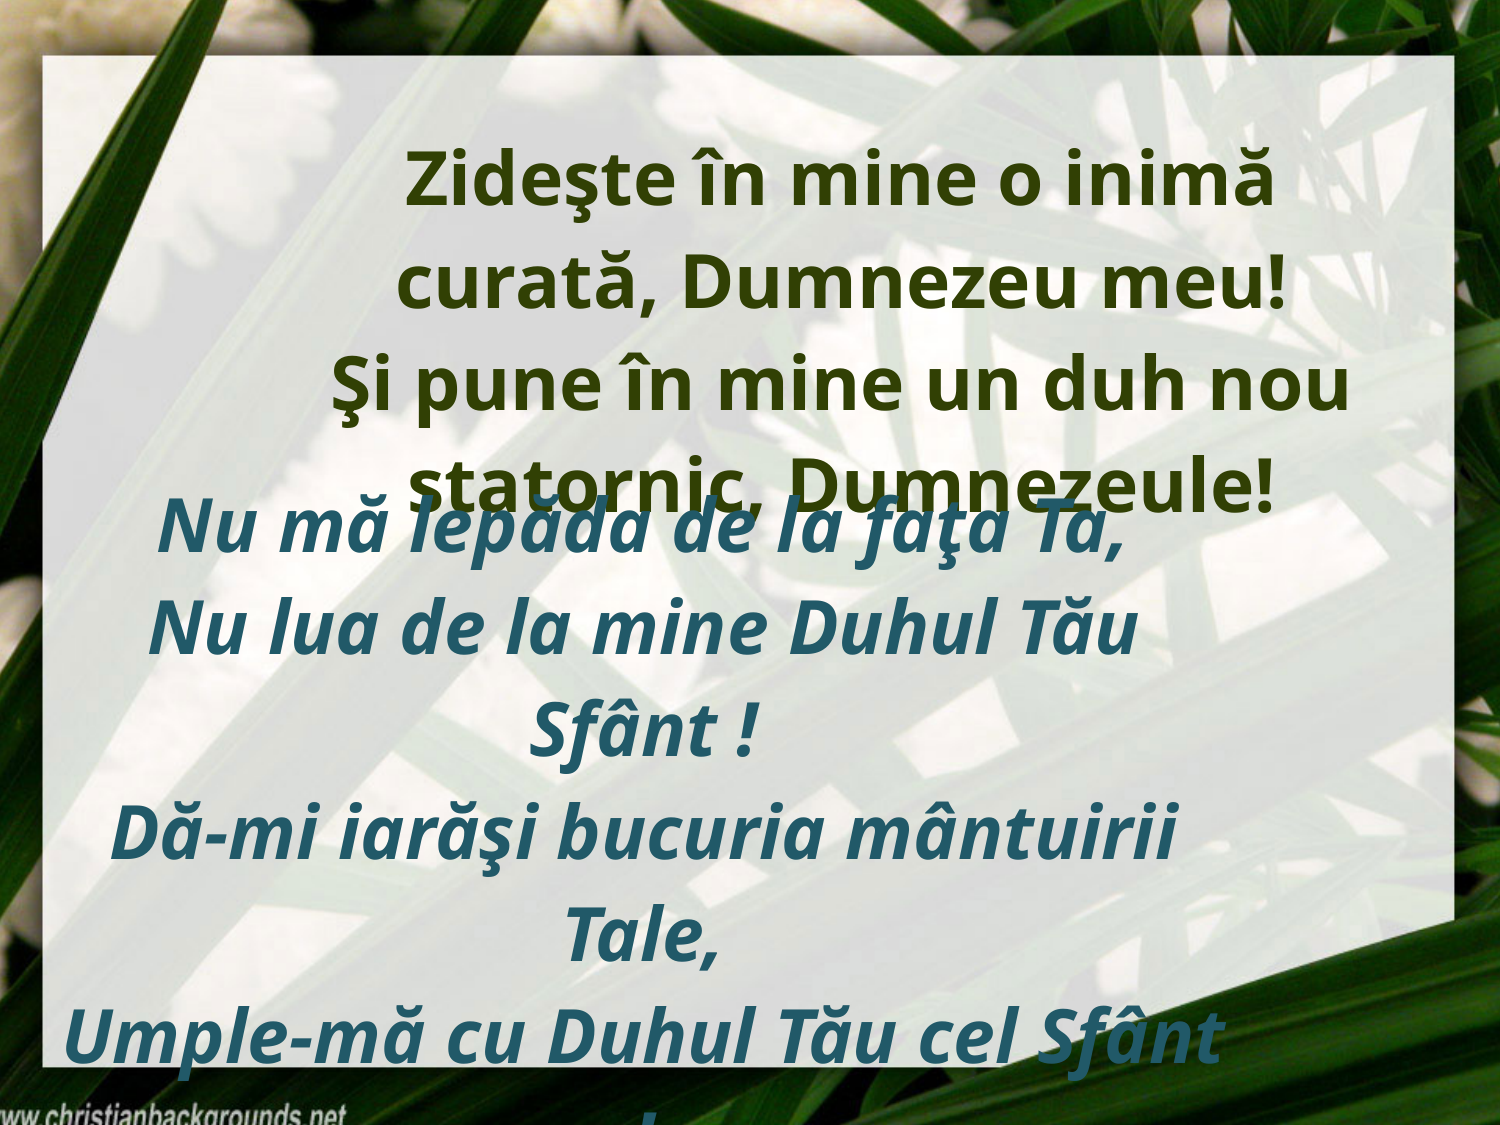

Zideşte în mine o inimă
curată, Dumnezeu meu!
Şi pune în mine un duh nou
statornic, Dumnezeule!
Nu mă lepăda de la faţa Ta,
Nu lua de la mine Duhul Tău Sfânt !
Dă-mi iarăşi bucuria mântuirii Tale,
Umple-mă cu Duhul Tău cel Sfânt !